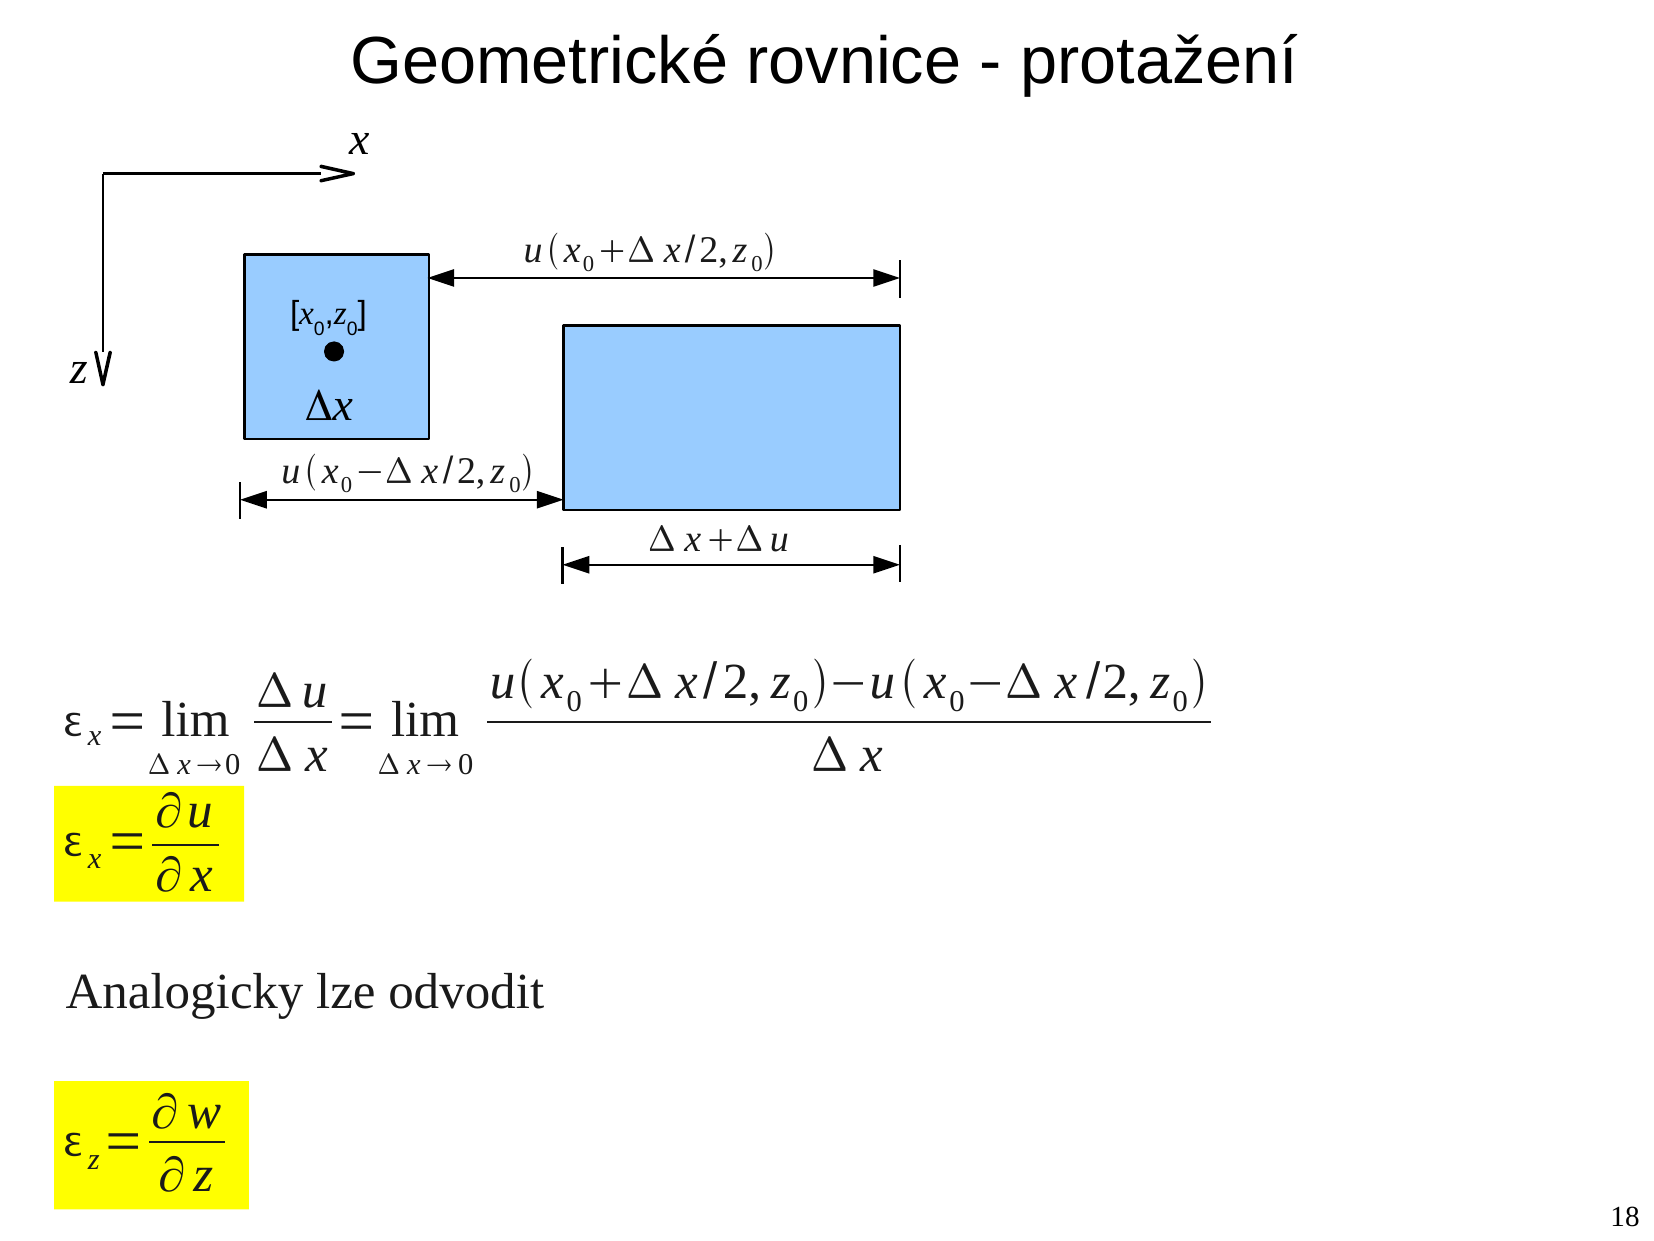

# Geometrické rovnice - protažení
x
[x0,z0]
z
Dx
18